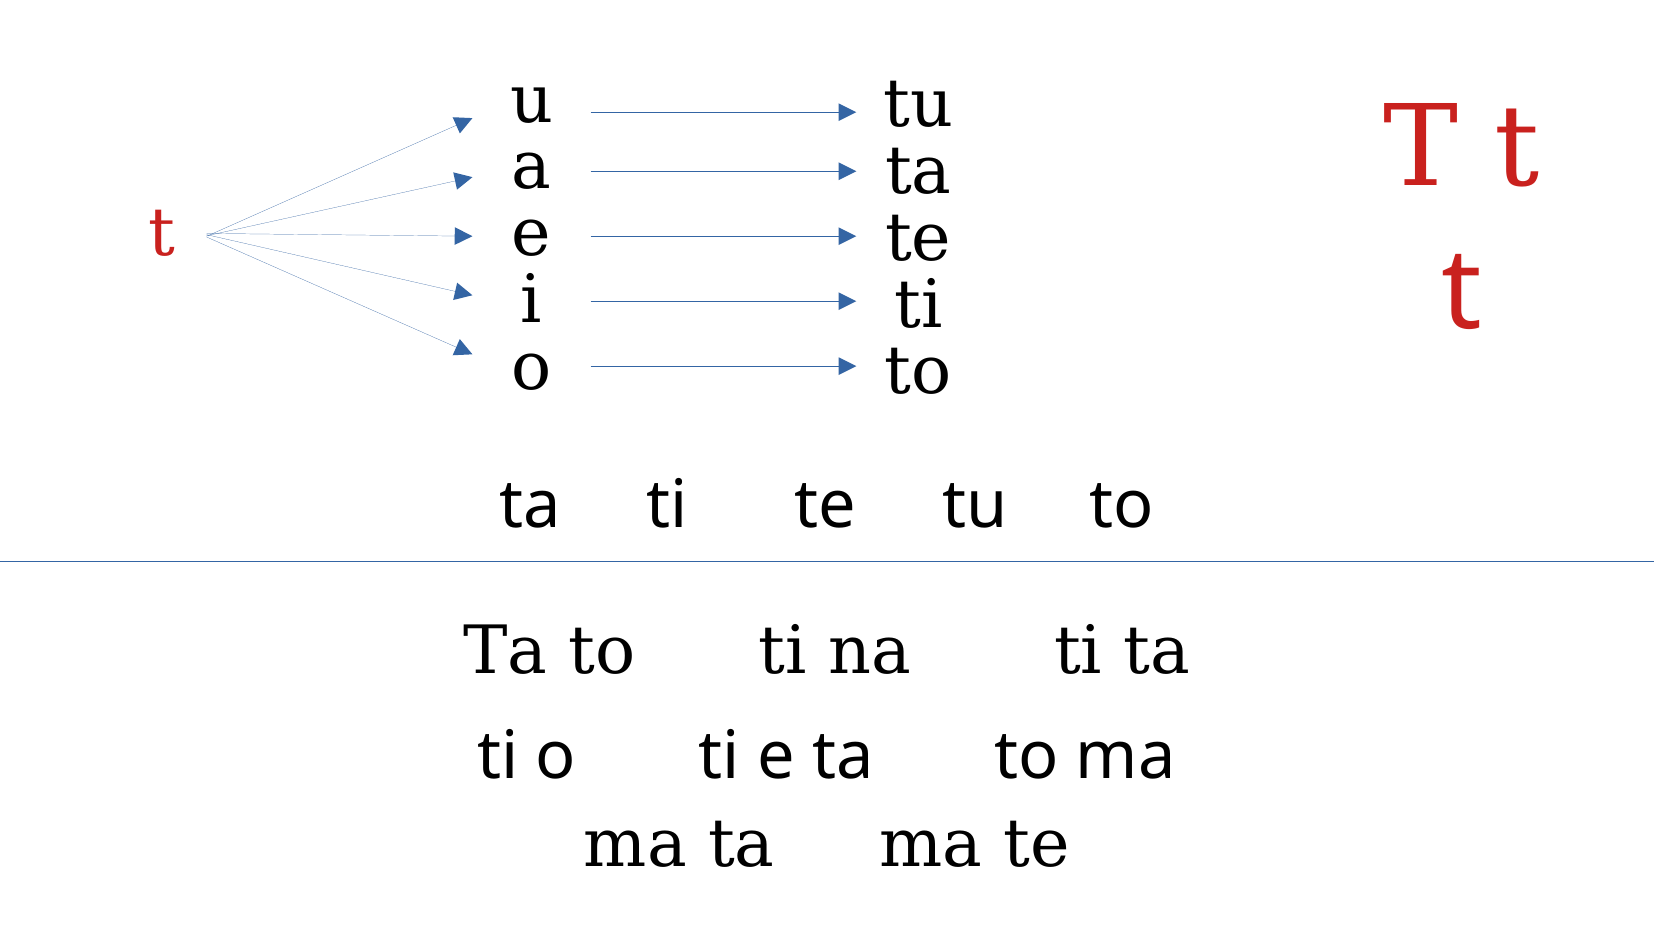

t
tu
ta
te
ti
to
u
a
e
i
o
T t
t
ta		ti		te		tu		to
Ta to		ti na		ti ta
ti o		ti e ta		to ma
ma ta		ma te